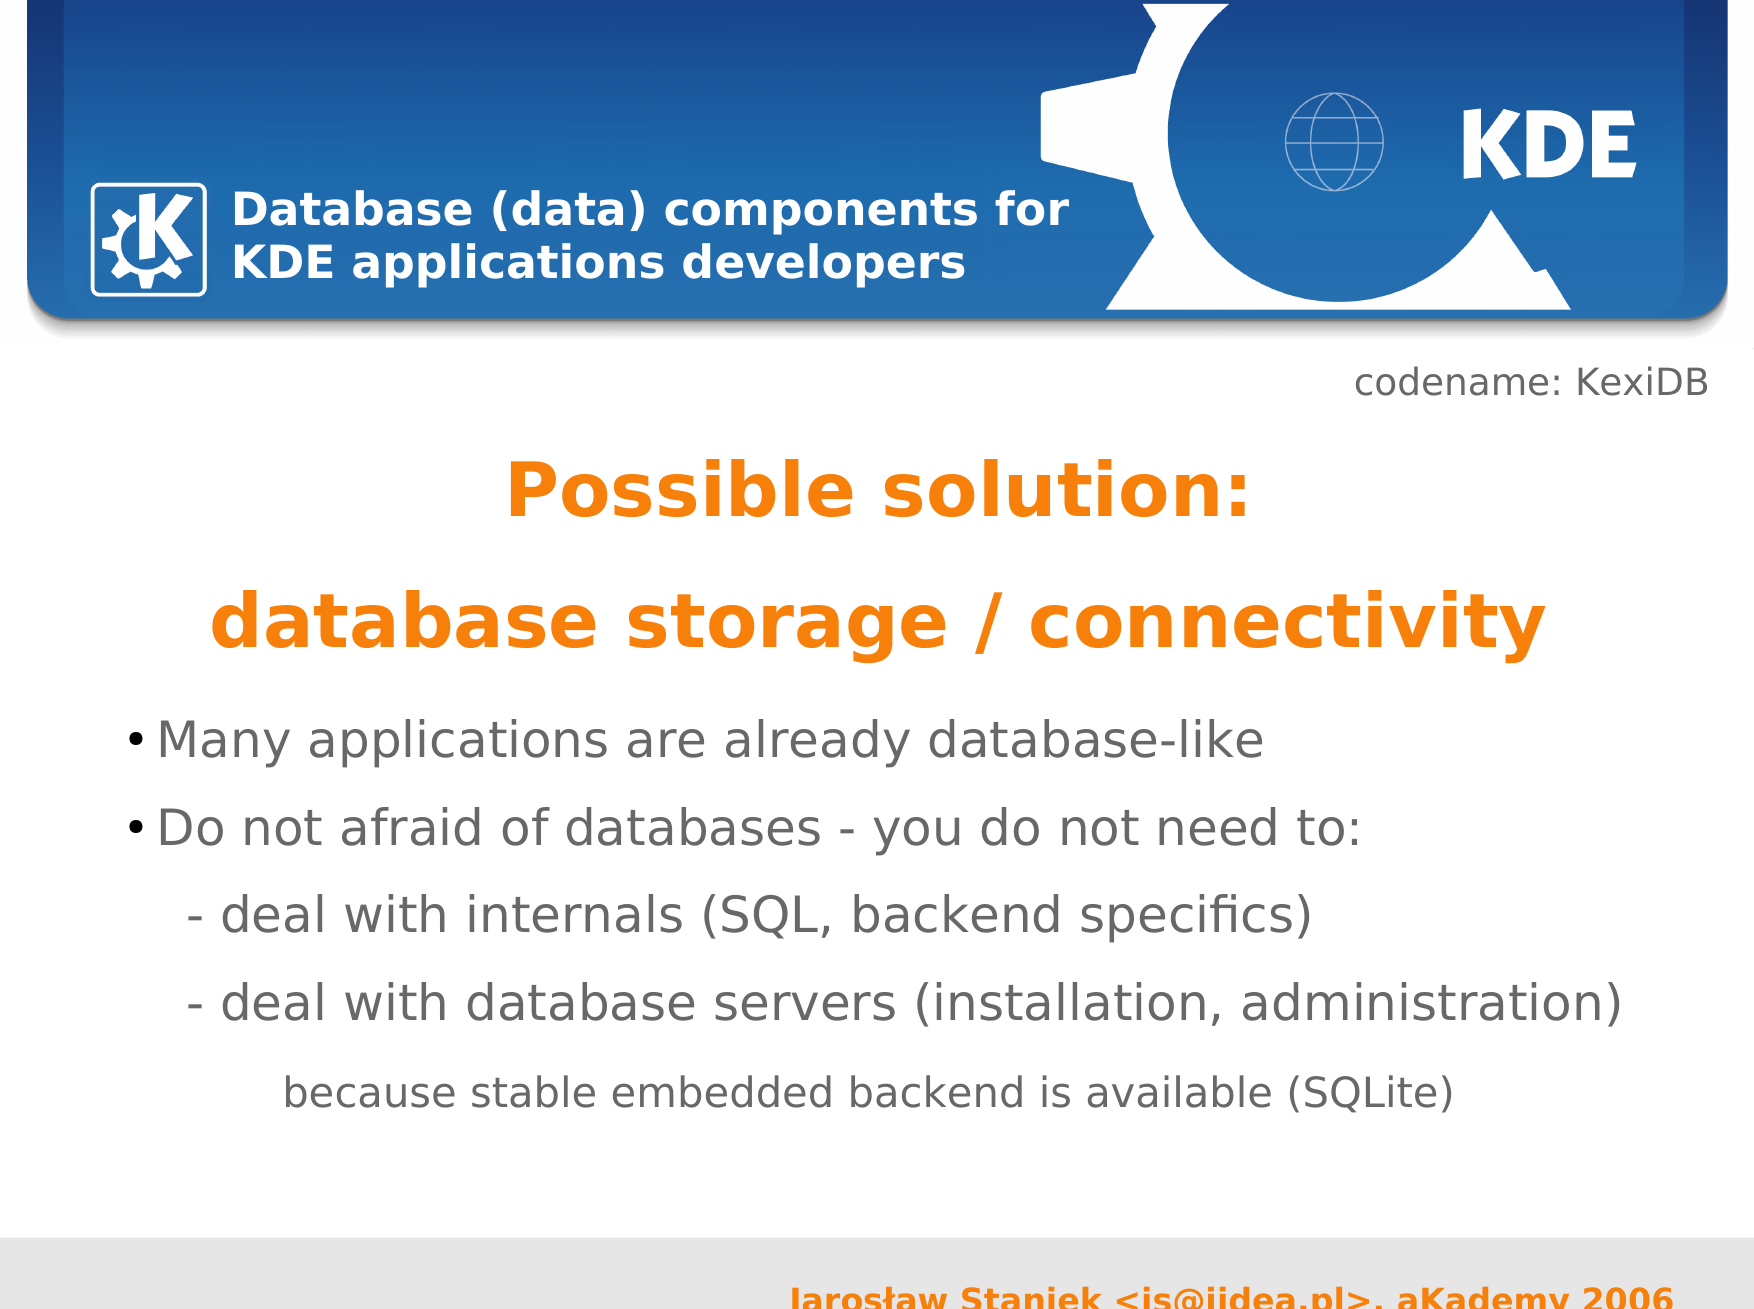

Possible solution:
database storage / connectivity
Many applications are already database-like
Do not afraid of databases - you do not need to:
- deal with internals (SQL, backend specifics)
- deal with database servers (installation, administration) because stable embedded backend is available (SQLite)